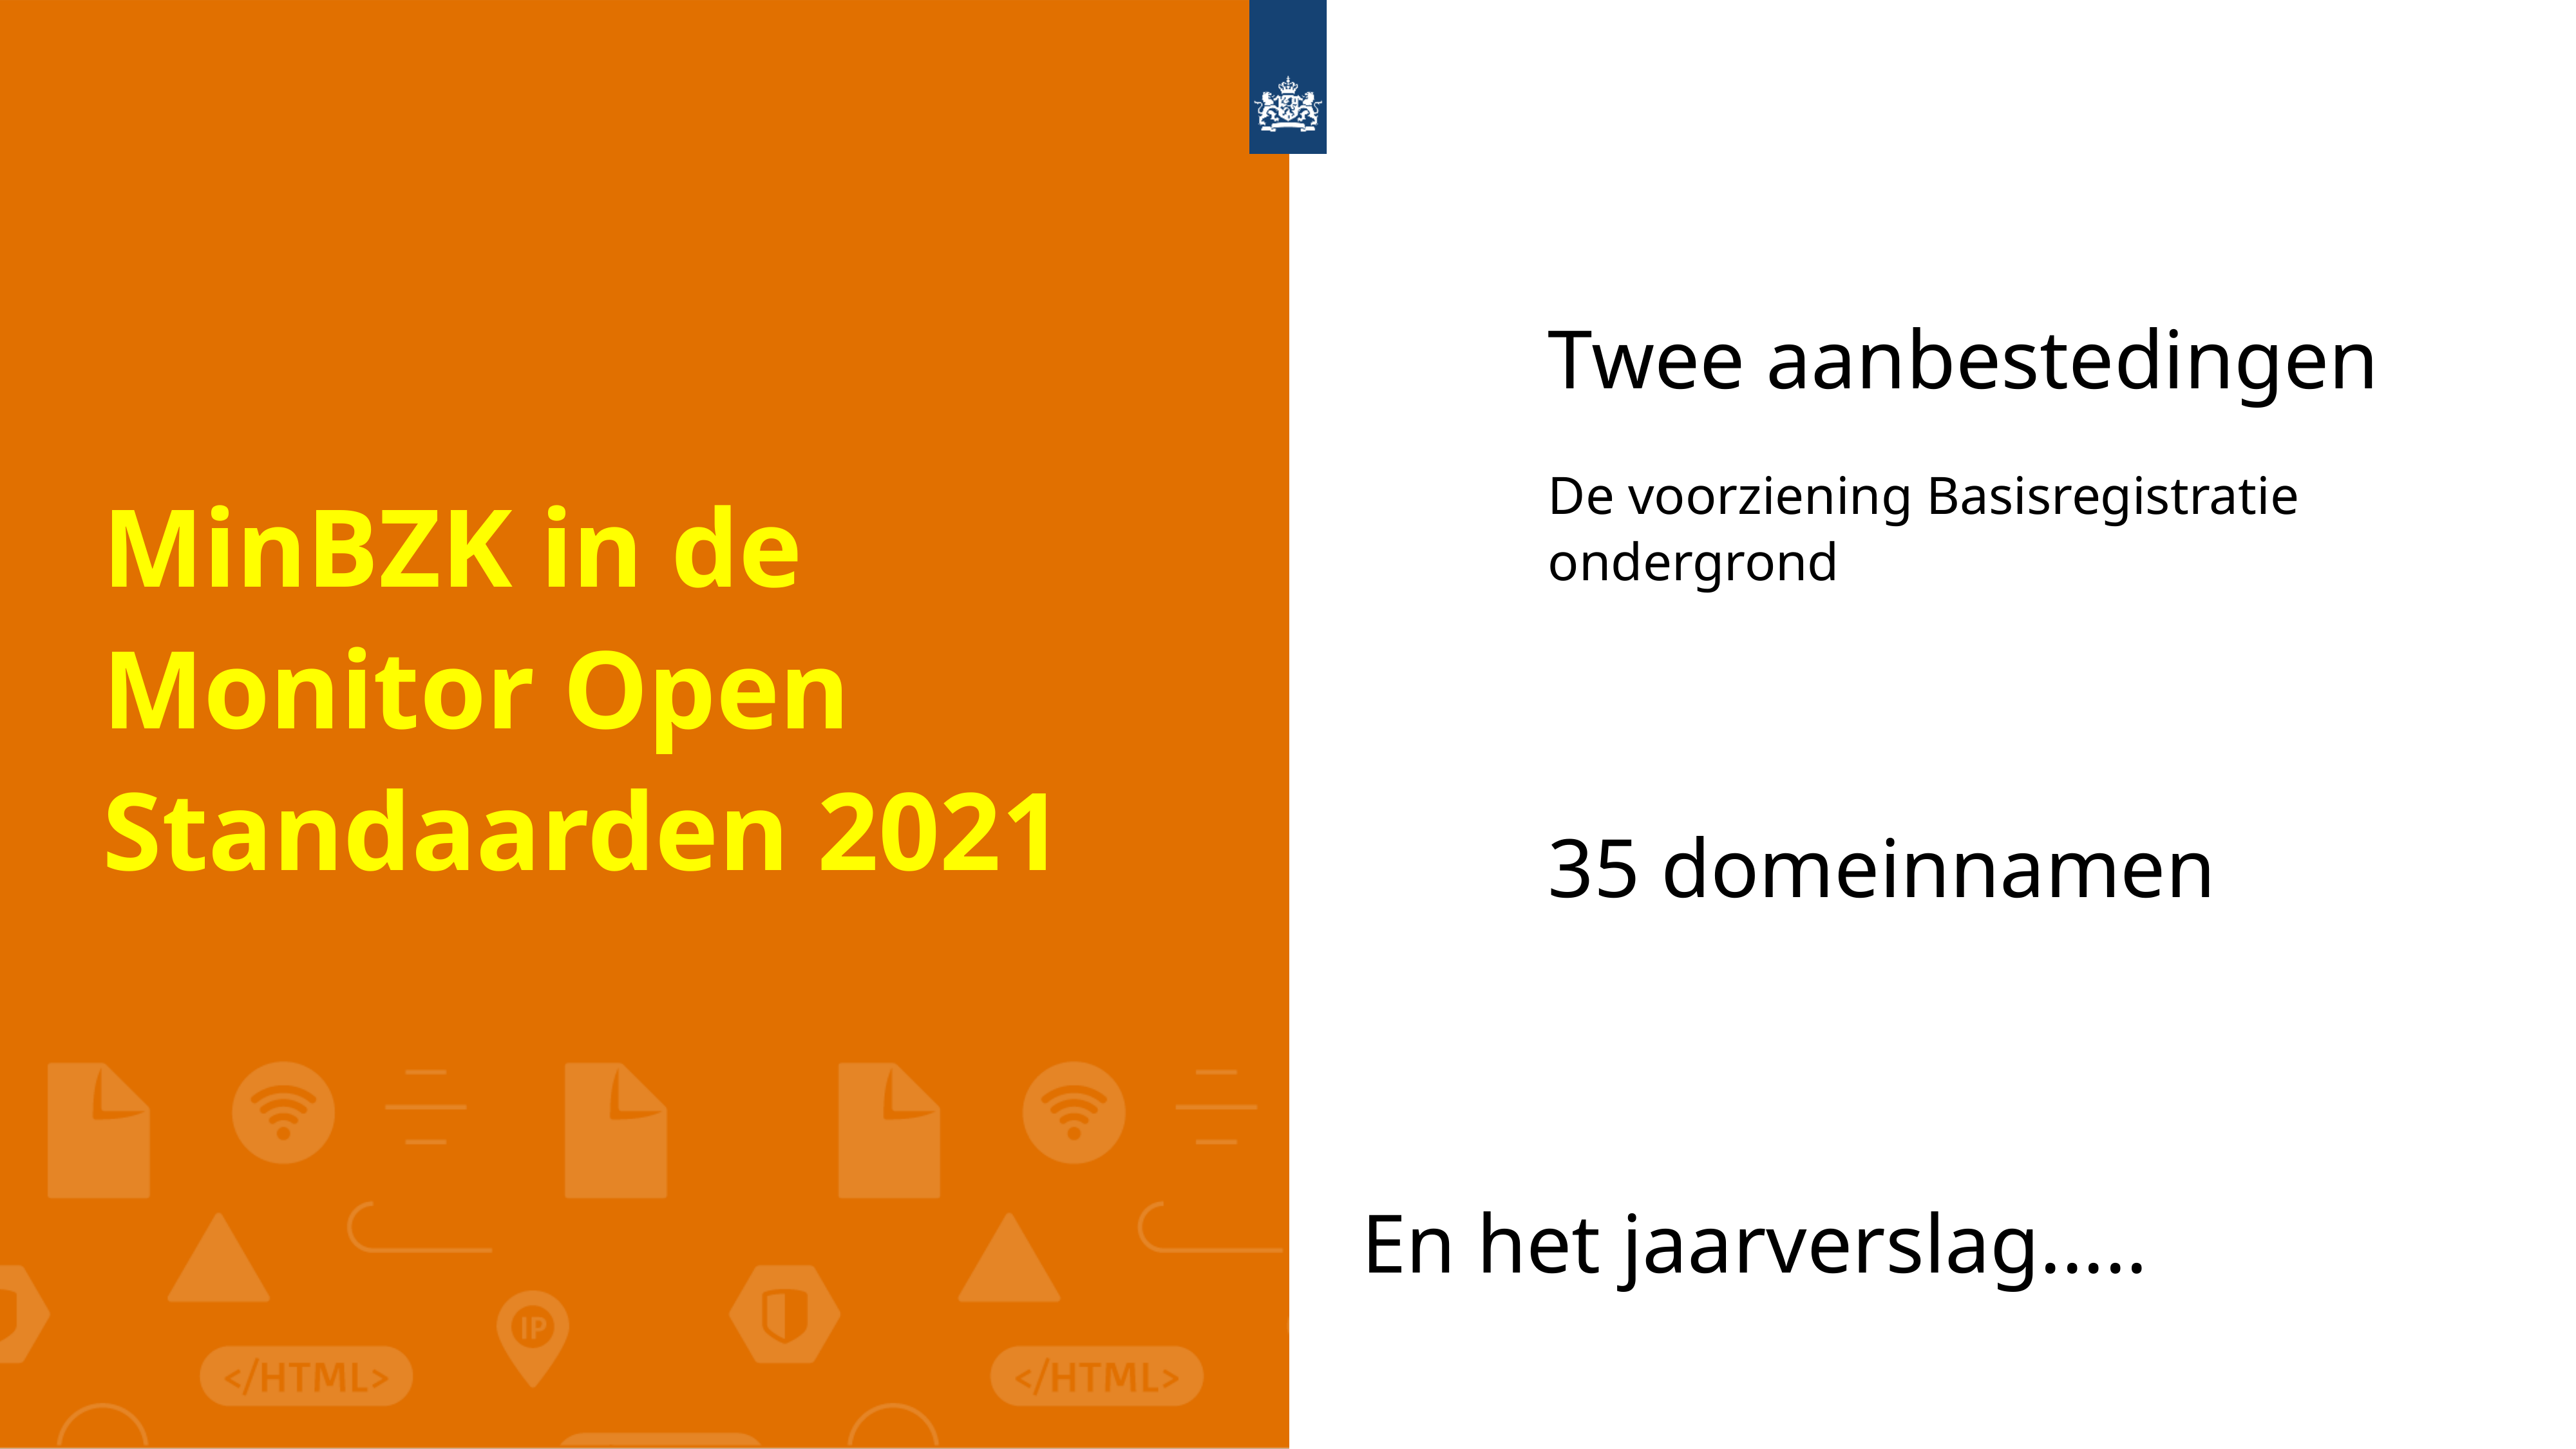

# Twee aanbestedingen
MinBZK in de Monitor Open Standaarden 2021
De voorziening Basisregistratie ondergrond
35 domeinnamen
En het jaarverslag.....